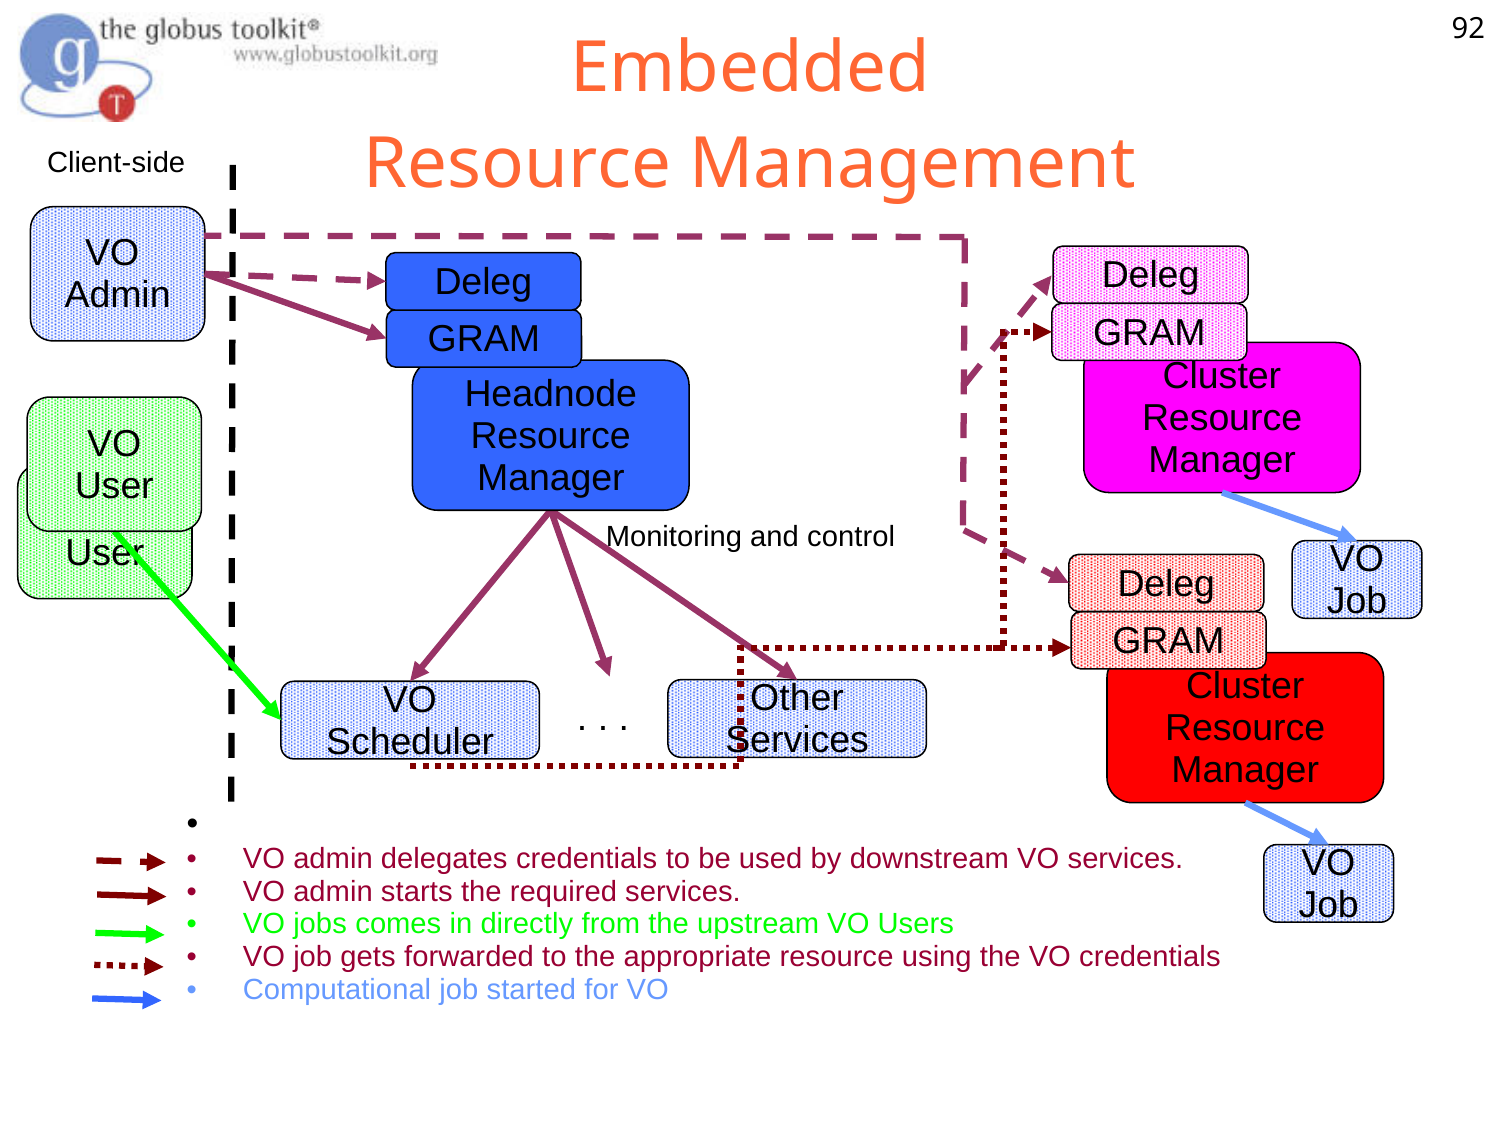

92
# Embedded Resource Management
Client-side
VO
Admin
Deleg
Deleg
GRAM
GRAM
Cluster
Resource
Manager
Headnode
Resource
Manager
VO
User
VO
User
Monitoring and control
VO Job
Deleg
GRAM
Cluster
Resource
Manager
Other Services
VO Scheduler
. . .
VO admin delegates credentials to be used by downstream VO services.
VO admin starts the required services.
VO jobs comes in directly from the upstream VO Users
VO job gets forwarded to the appropriate resource using the VO credentials
Computational job started for VO
VO Job